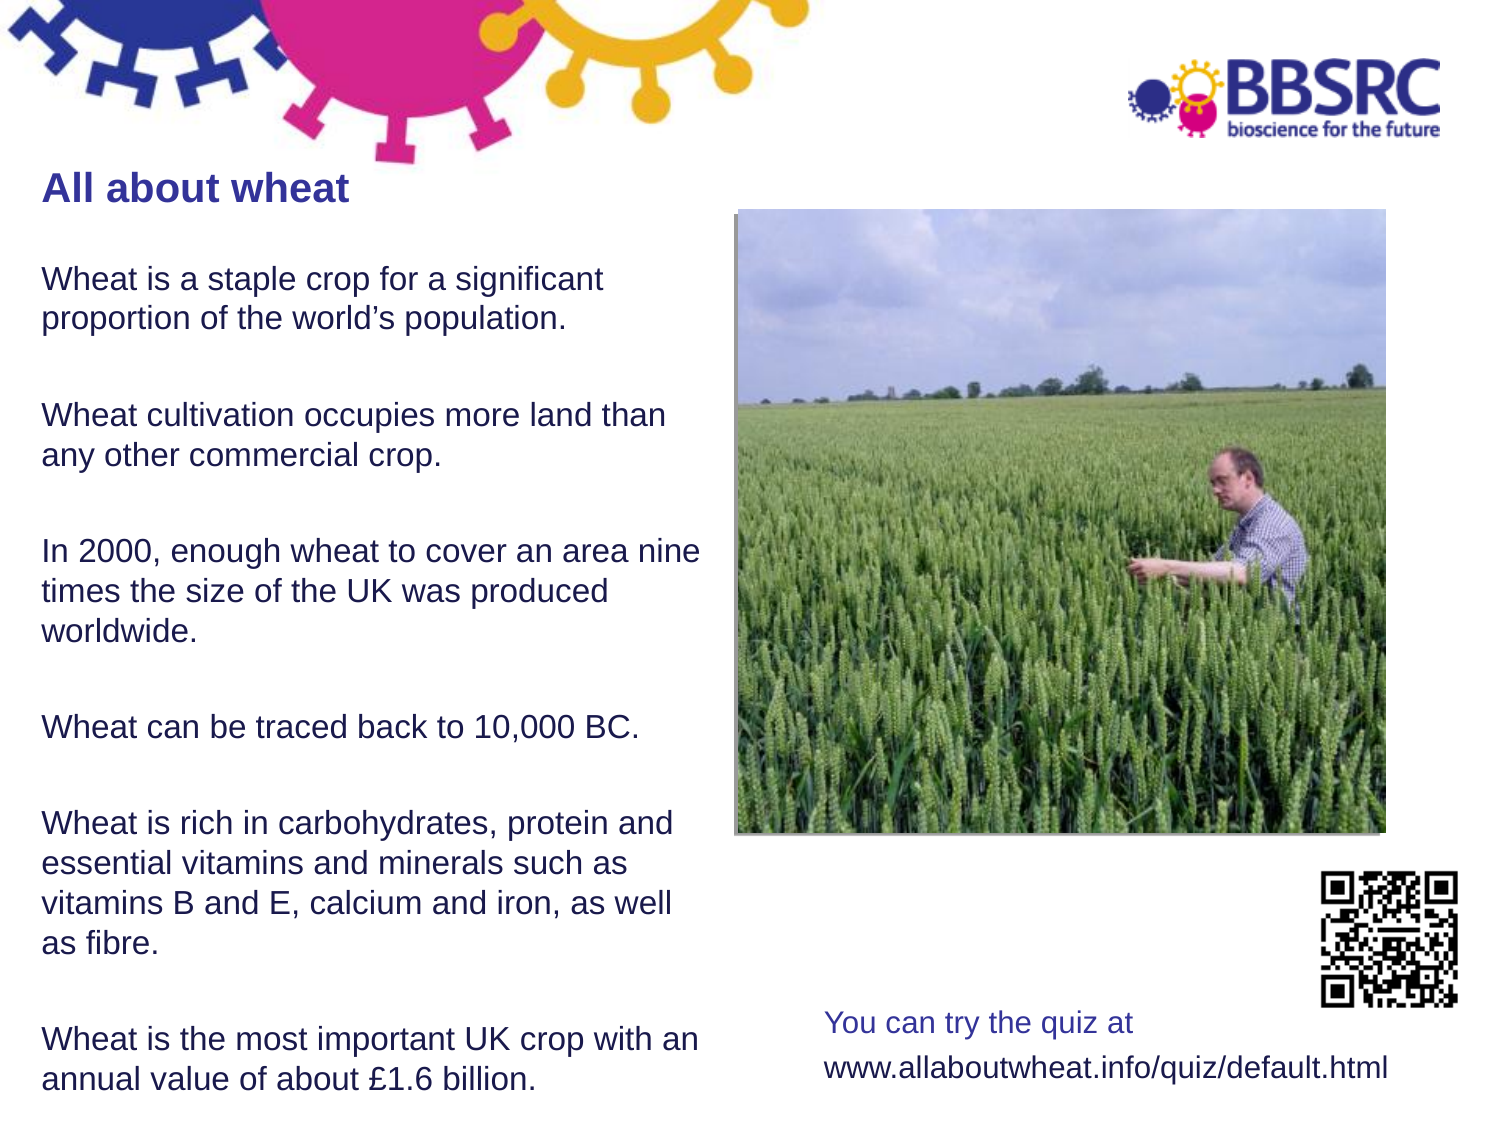

# All about wheat
Wheat is a staple crop for a significant proportion of the world’s population.
Wheat cultivation occupies more land than any other commercial crop.
In 2000, enough wheat to cover an area nine times the size of the UK was produced worldwide.
Wheat can be traced back to 10,000 BC.
Wheat is rich in carbohydrates, protein and essential vitamins and minerals such as vitamins B and E, calcium and iron, as well as fibre.
Wheat is the most important UK crop with an annual value of about £1.6 billion.
You can try the quiz at www.allaboutwheat.info/quiz/default.html